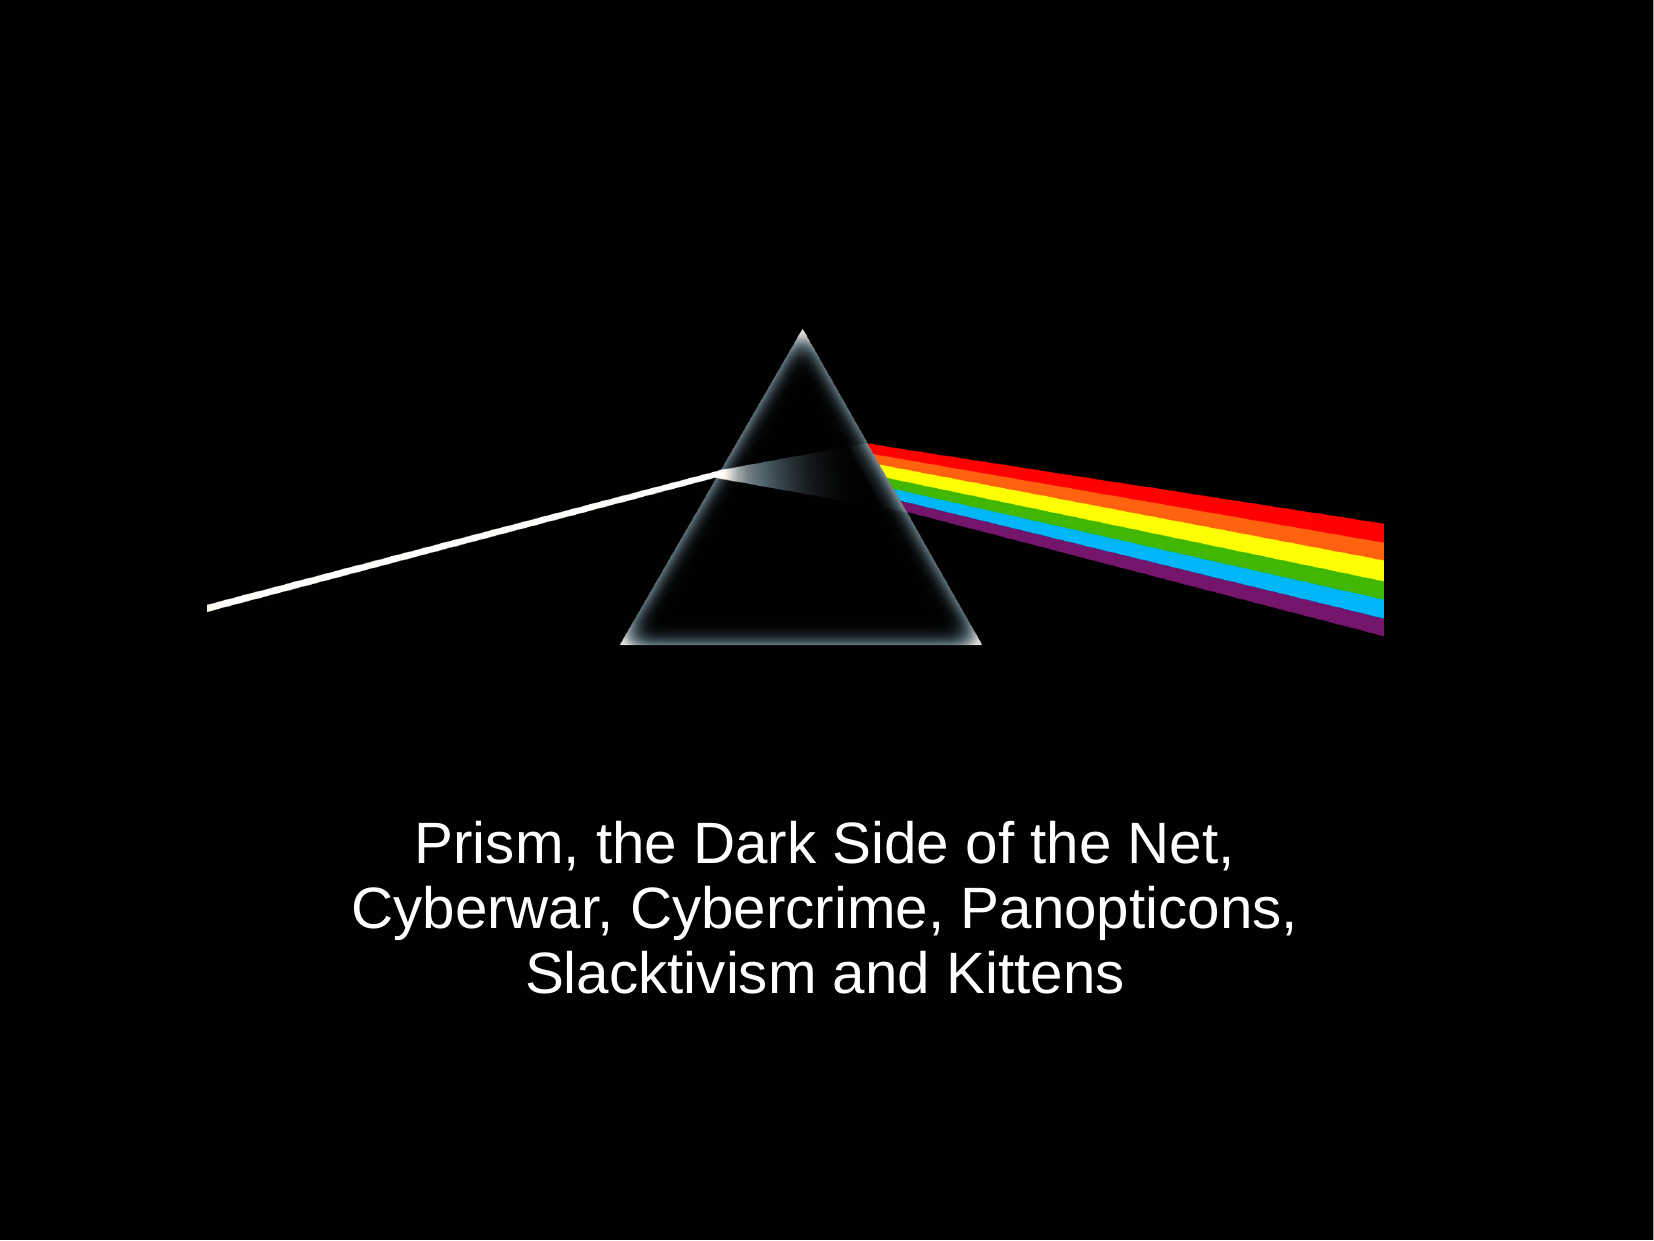

Prism, the Dark Side of the Net, Cyberwar, Cybercrime, Panopticons, Slacktivism and Kittens